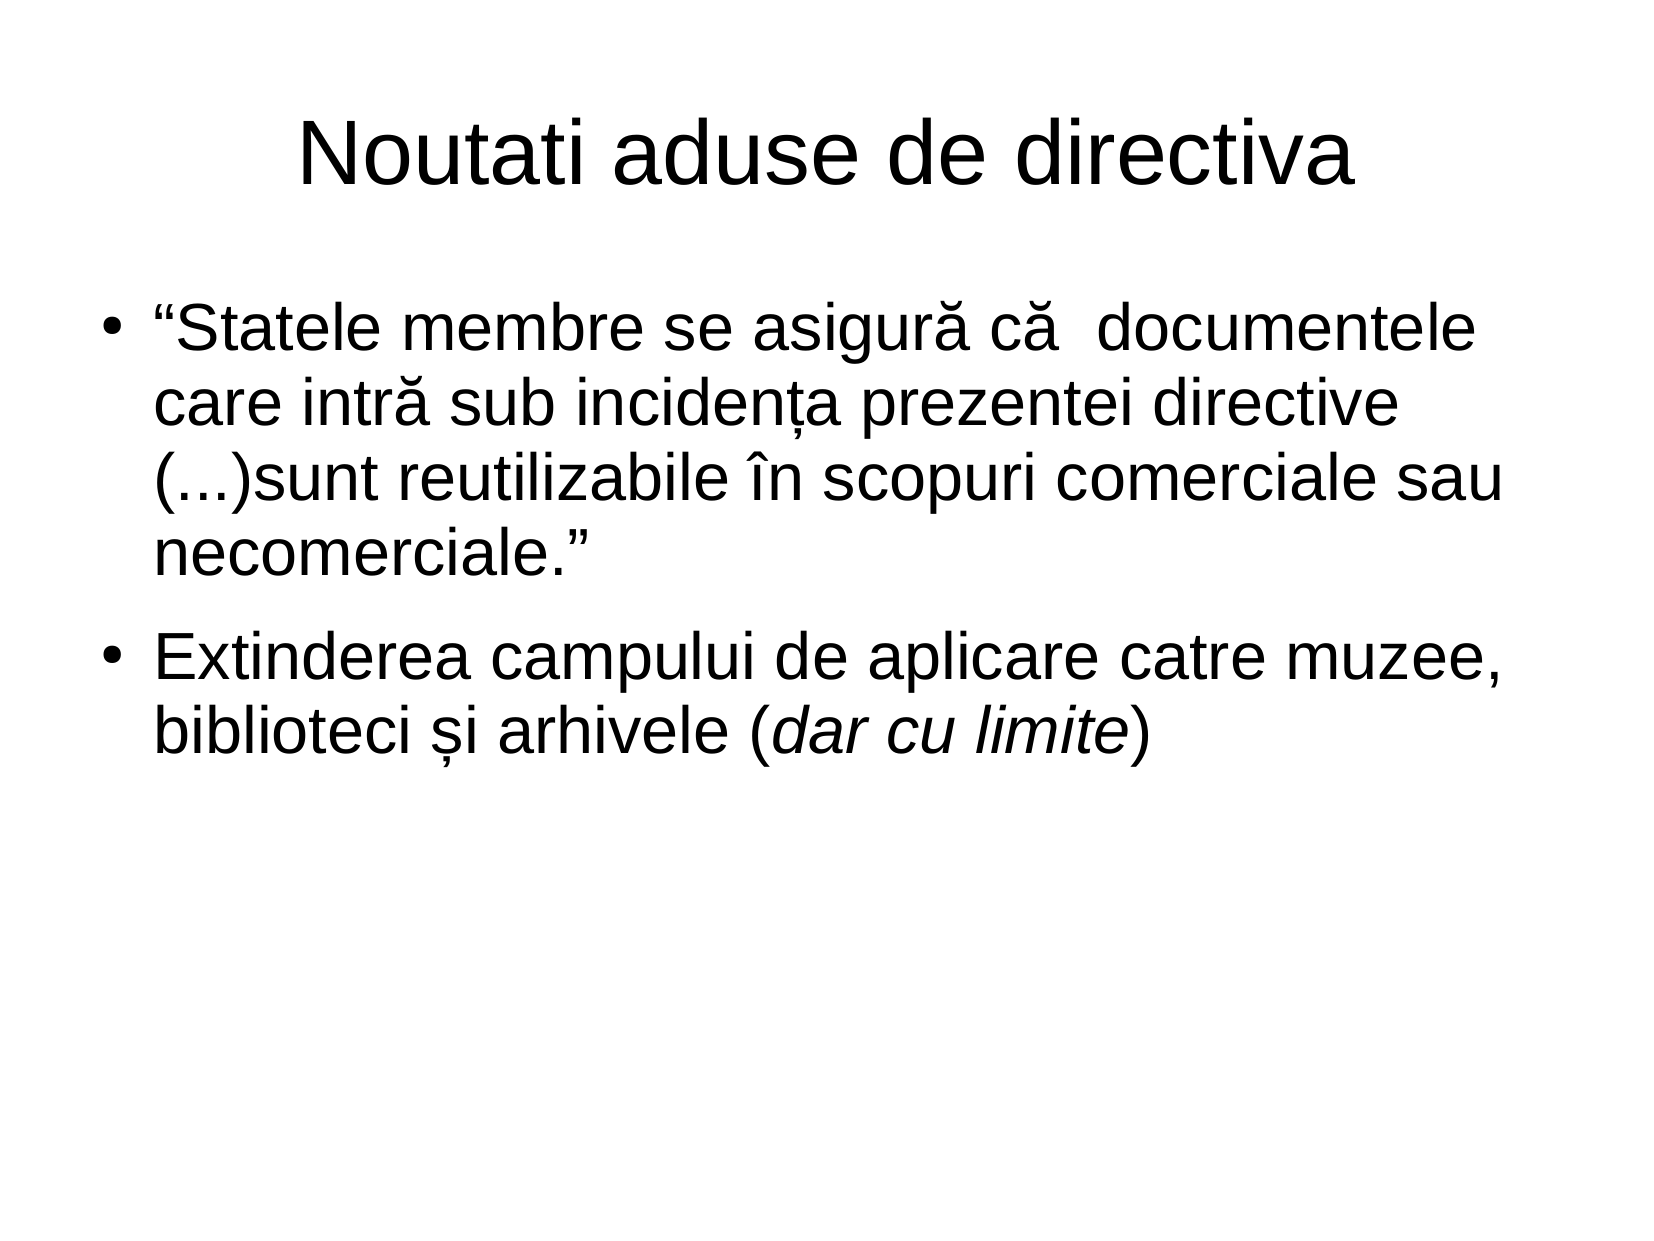

# Noutati aduse de directiva
“Statele membre se asigură că documentele care intră sub incidența prezentei directive (...)sunt reutilizabile în scopuri comerciale sau necomerciale.”
Extinderea campului de aplicare catre muzee, biblioteci și arhivele (dar cu limite)